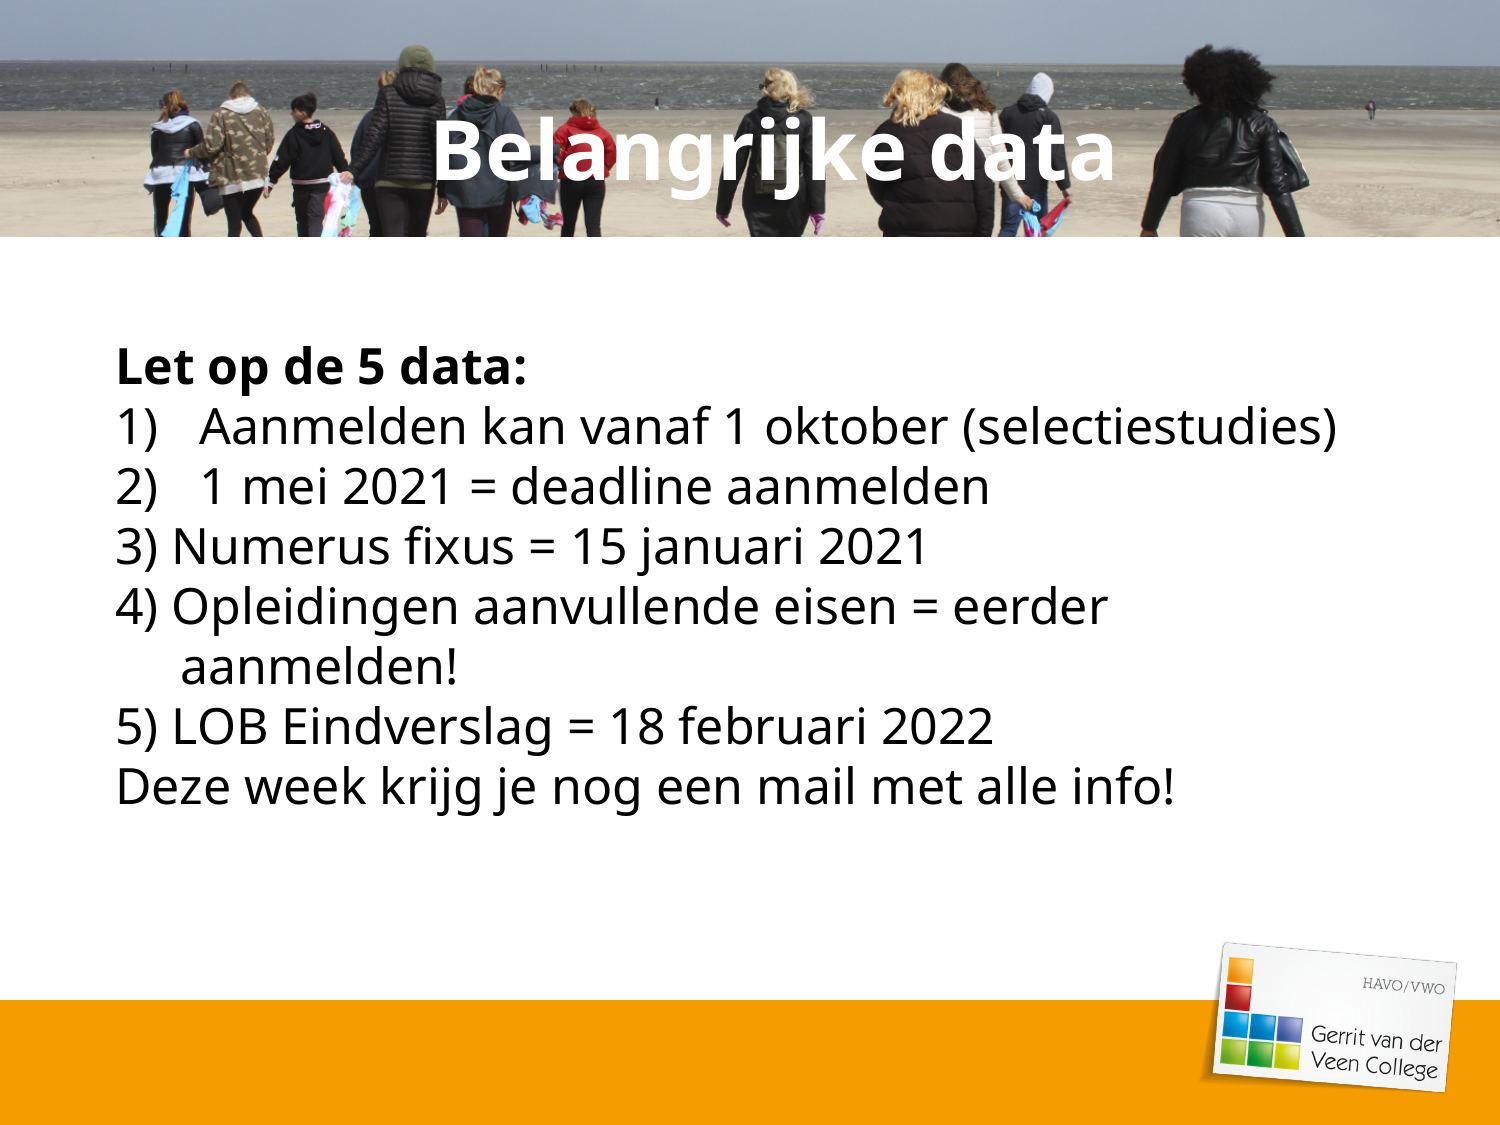

Belangrijke data
Let op de 5 data:
Aanmelden kan vanaf 1 oktober (selectiestudies)
1 mei 2021 = deadline aanmelden
3) Numerus fixus = 15 januari 2021
4) Opleidingen aanvullende eisen = eerder
     aanmelden!
5) LOB Eindverslag = 18 februari 2022
Deze week krijg je nog een mail met alle info!